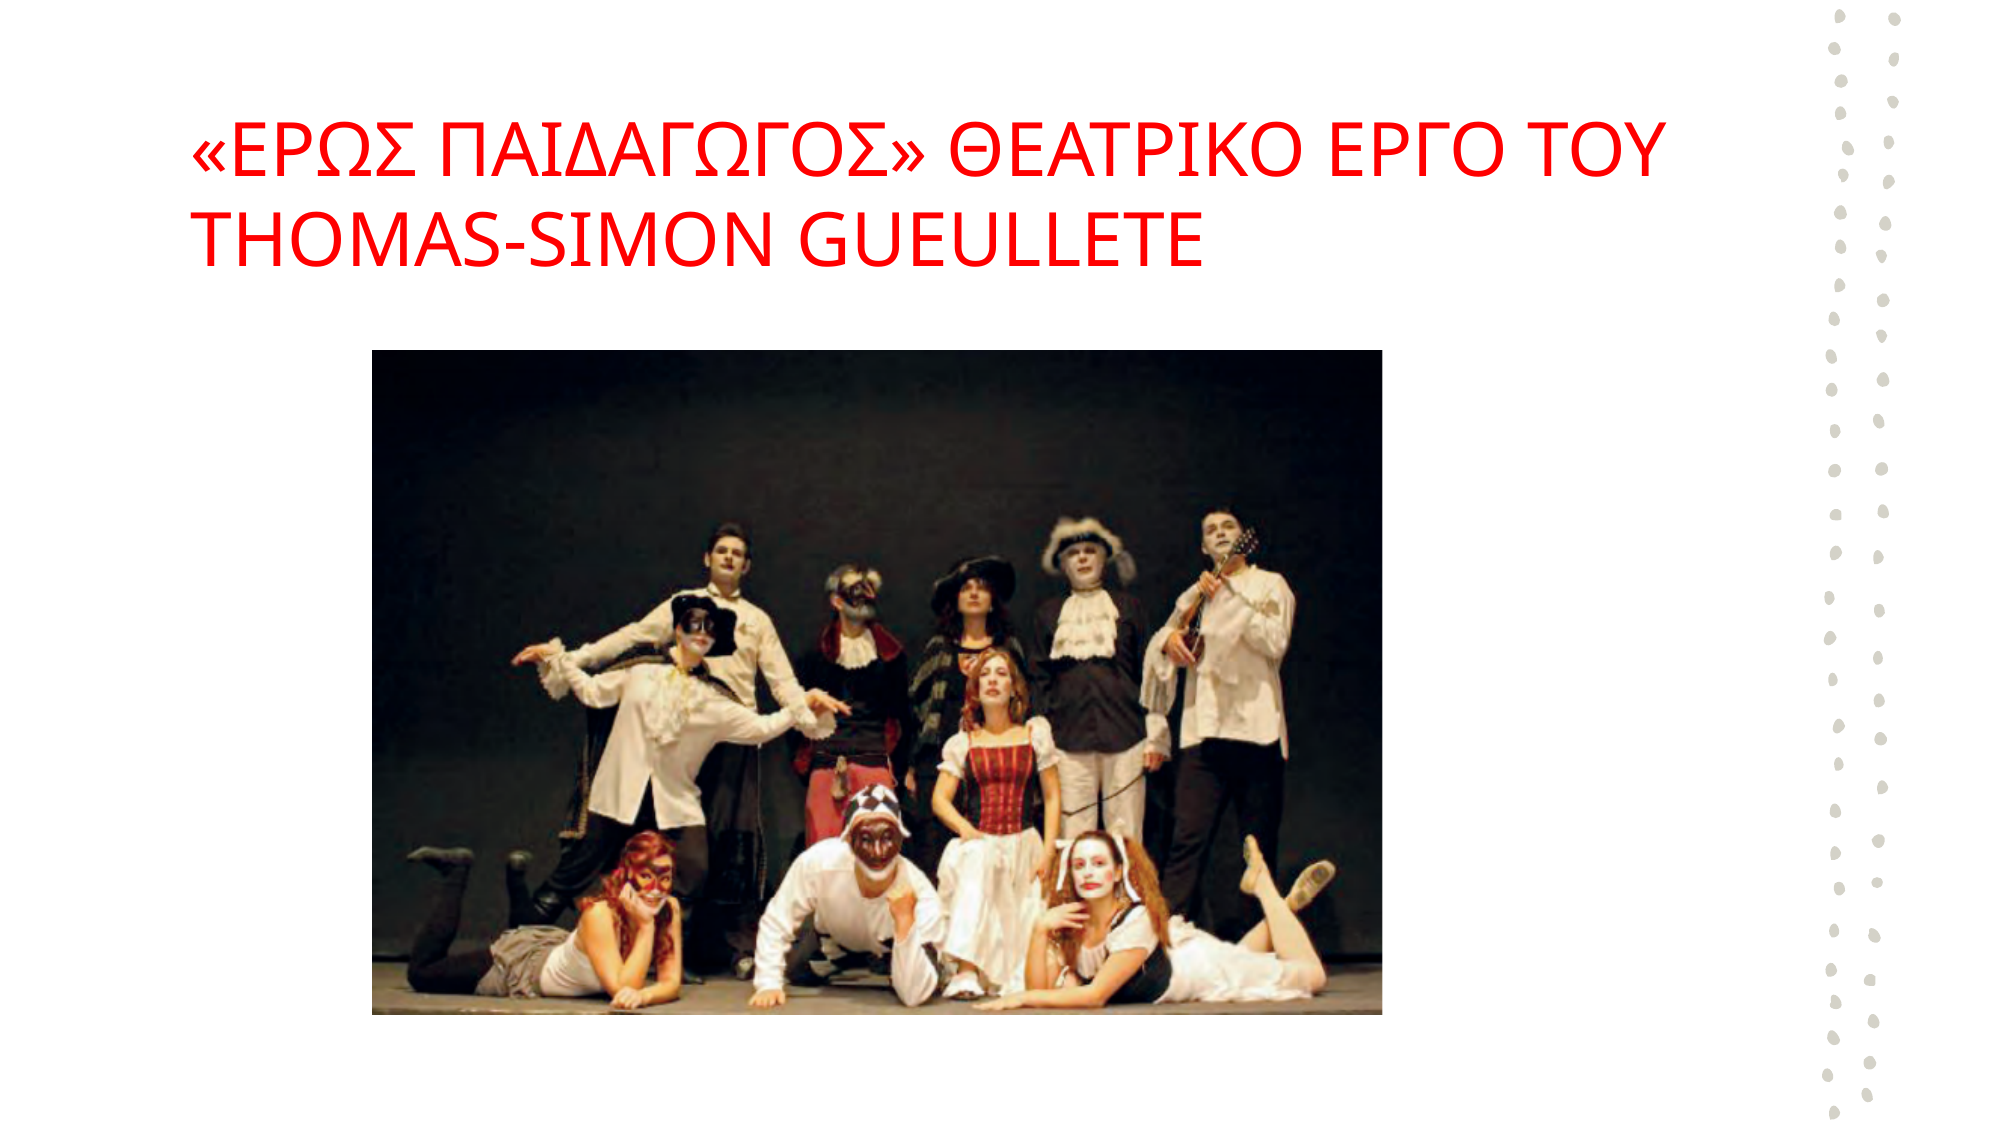

# «ΕΡΩΣ ΠΑΙΔΑΓΩΓΟΣ» ΘΕΑΤΡΙΚΟ ΕΡΓΟ ΤΟΥ THOMAS-SIMON GUEULLETE